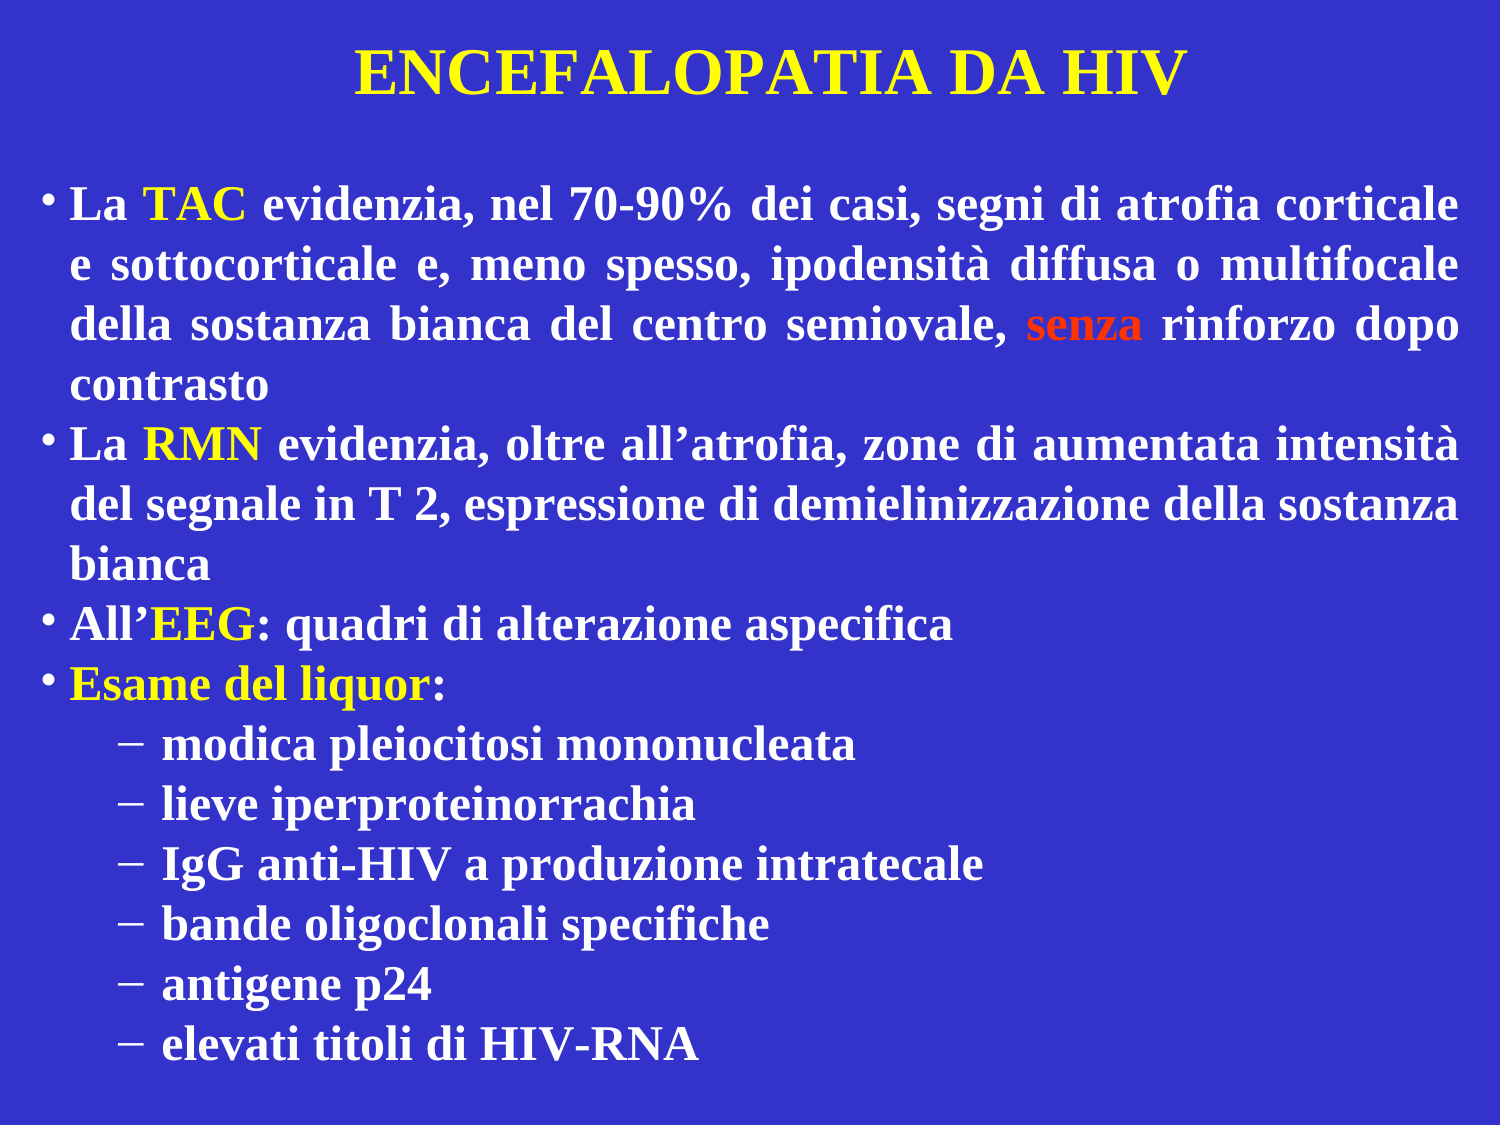

ENCEFALOPATIA DA HIV
La TAC evidenzia, nel 70-90% dei casi, segni di atrofia corticale e sottocorticale e, meno spesso, ipodensità diffusa o multifocale della sostanza bianca del centro semiovale, senza rinforzo dopo contrasto
La RMN evidenzia, oltre all’atrofia, zone di aumentata intensità del segnale in T 2, espressione di demielinizzazione della sostanza bianca
All’EEG: quadri di alterazione aspecifica
Esame del liquor:
 modica pleiocitosi mononucleata
 lieve iperproteinorrachia
 IgG anti-HIV a produzione intratecale
 bande oligoclonali specifiche
 antigene p24
 elevati titoli di HIV-RNA